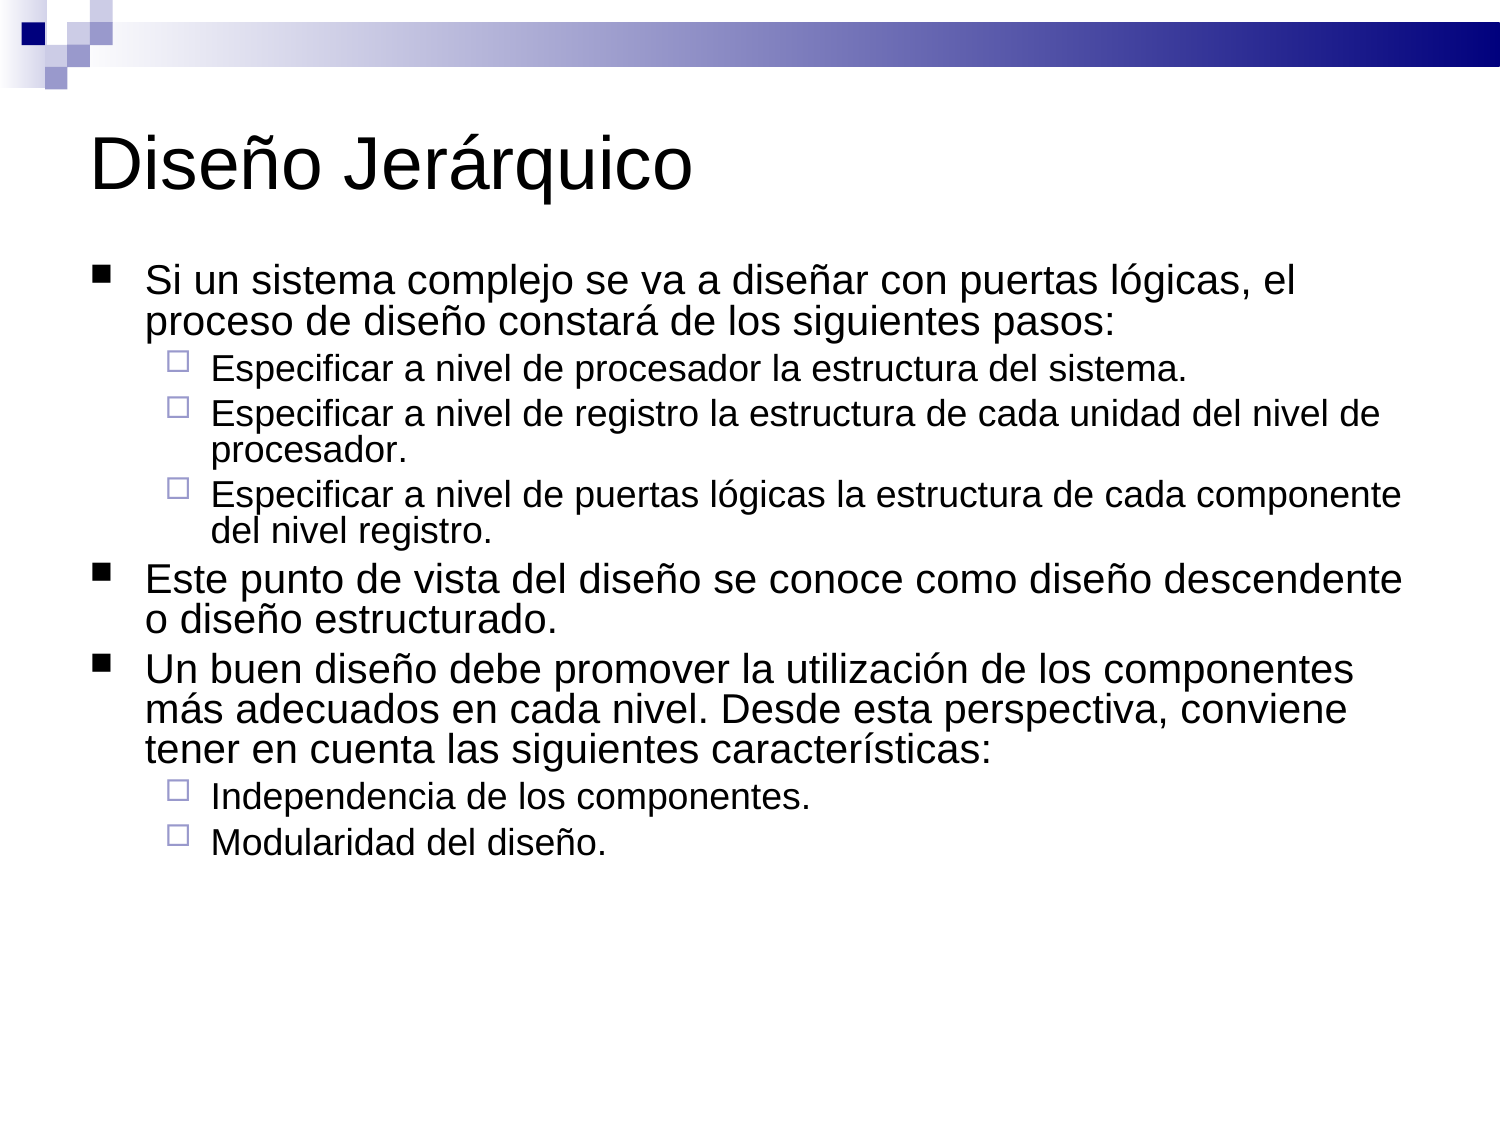

# Diseño Jerárquico
Si un sistema complejo se va a diseñar con puertas lógicas, el proceso de diseño constará de los siguientes pasos:
Especificar a nivel de procesador la estructura del sistema.
Especificar a nivel de registro la estructura de cada unidad del nivel de procesador.
Especificar a nivel de puertas lógicas la estructura de cada componente del nivel registro.
Este punto de vista del diseño se conoce como diseño descendente o diseño estructurado.
Un buen diseño debe promover la utilización de los componentes más adecuados en cada nivel. Desde esta perspectiva, conviene tener en cuenta las siguientes características:
Independencia de los componentes.
Modularidad del diseño.